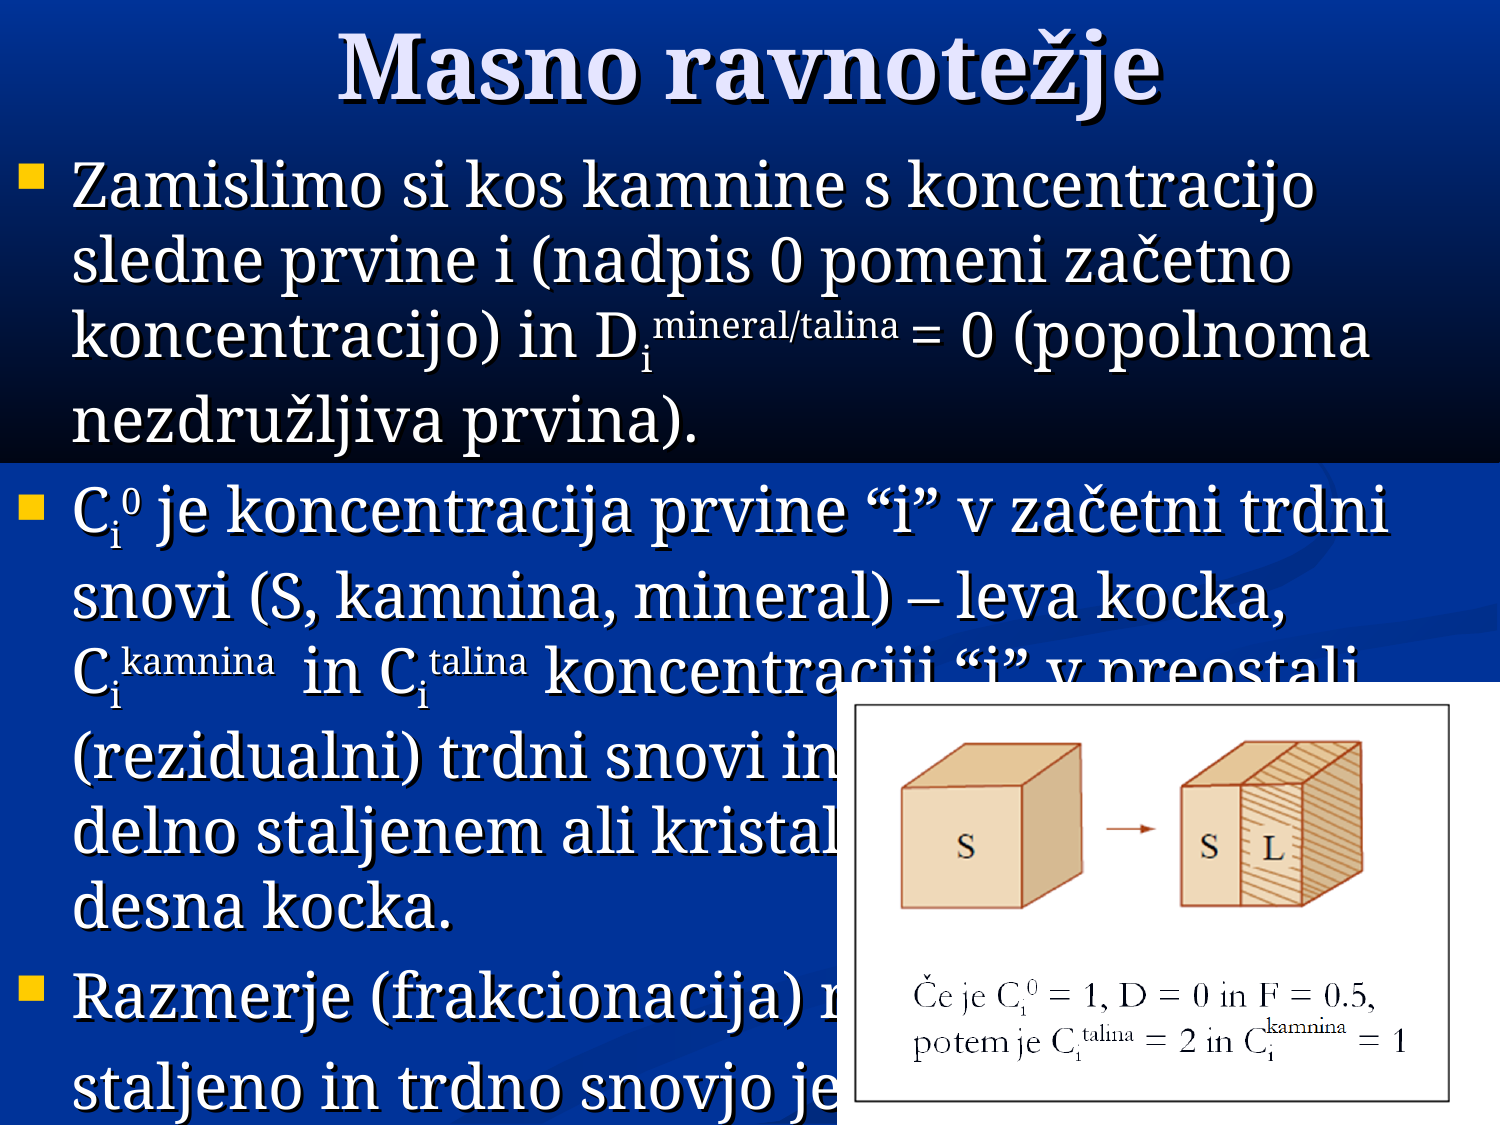

# Masno ravnotežje
Zamislimo si kos kamnine s koncentracijo sledne prvine i (nadpis 0 pomeni začetno koncentracijo) in Dimineral/talina = 0 (popolnoma nezdružljiva prvina).
Ci0 je koncentracija prvine “i” v začetni trdni snovi (S, kamnina, mineral) – leva kocka, Cikamnina in Citalina koncentraciji “i” v preostali (rezidualni) trdni snovi in nastali talini (L), v delno staljenem ali kristaliziranem sistemu – desna kocka.
Razmerje (frakcionacija) med
	staljeno in trdno snovjo je
	F = L/S.